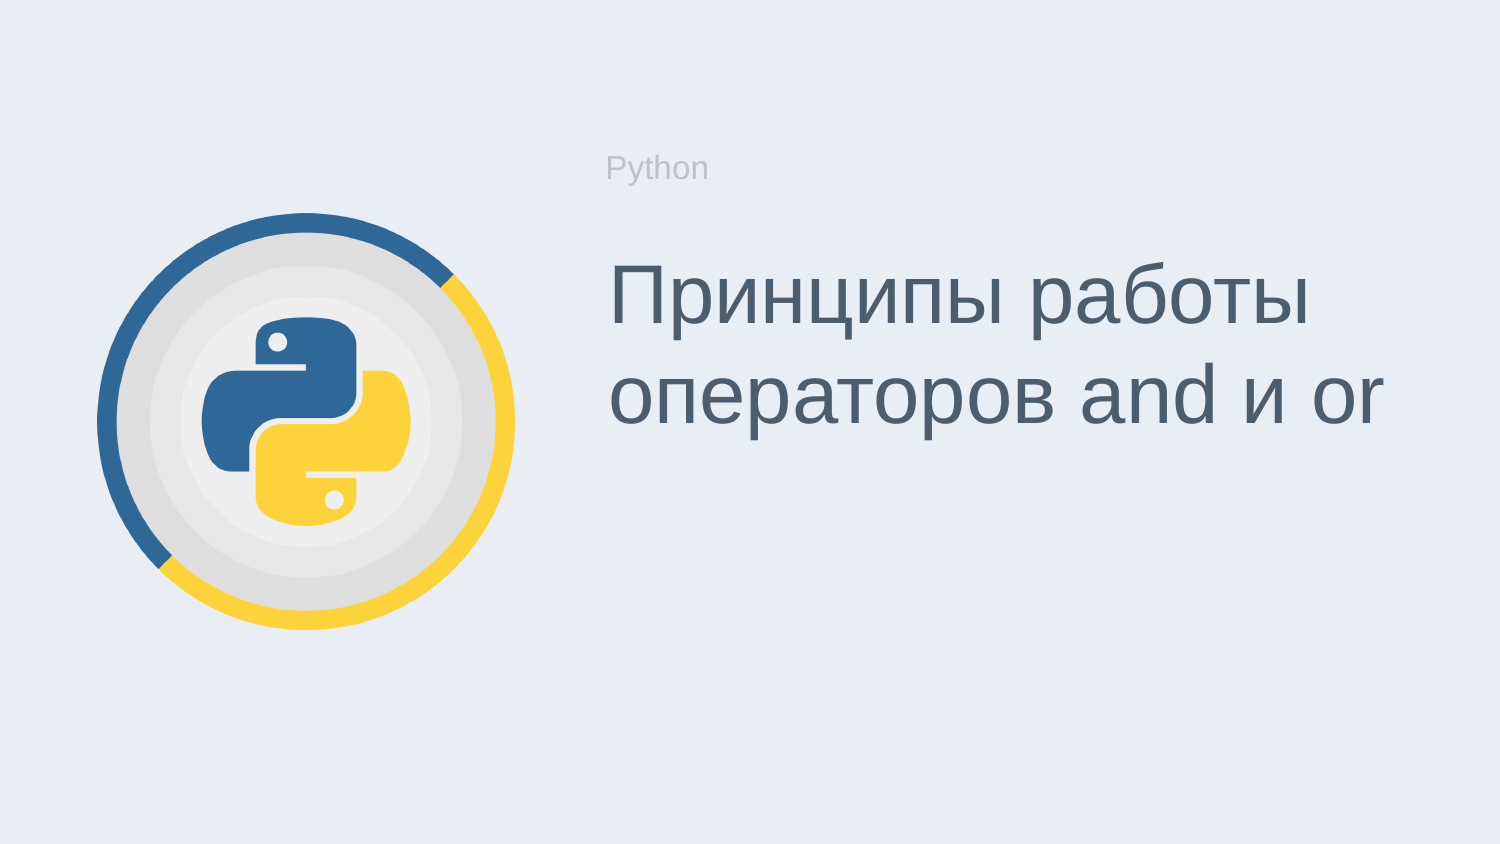

# Python
Принципы работы операторов and и or